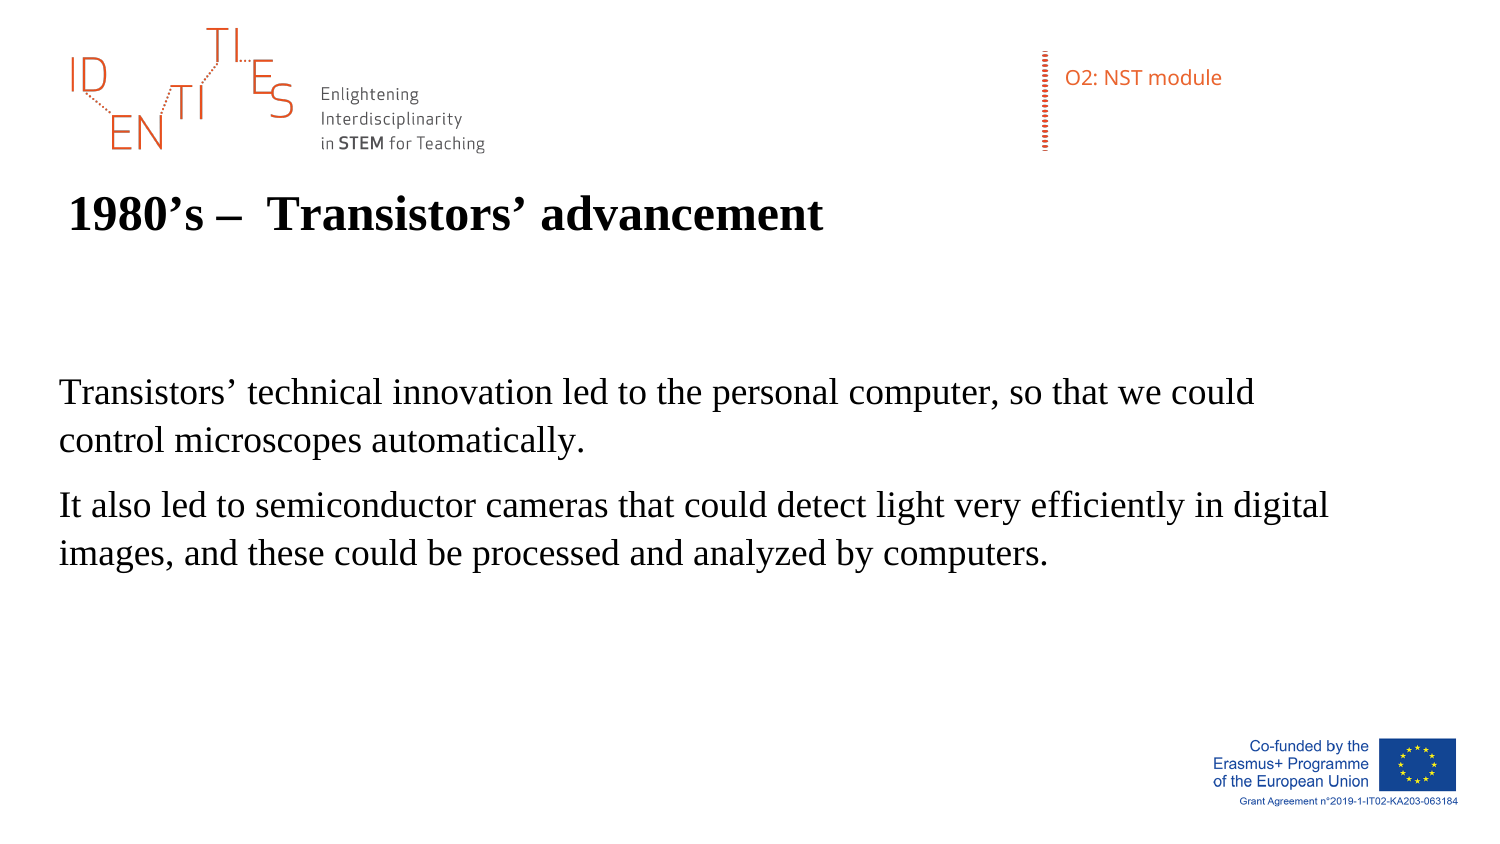

O2: NST module
1980’s – Transistors’ advancement
Transistors’ technical innovation led to the personal computer, so that we could control microscopes automatically.
It also led to semiconductor cameras that could detect light very efficiently in digital images, and these could be processed and analyzed by computers.